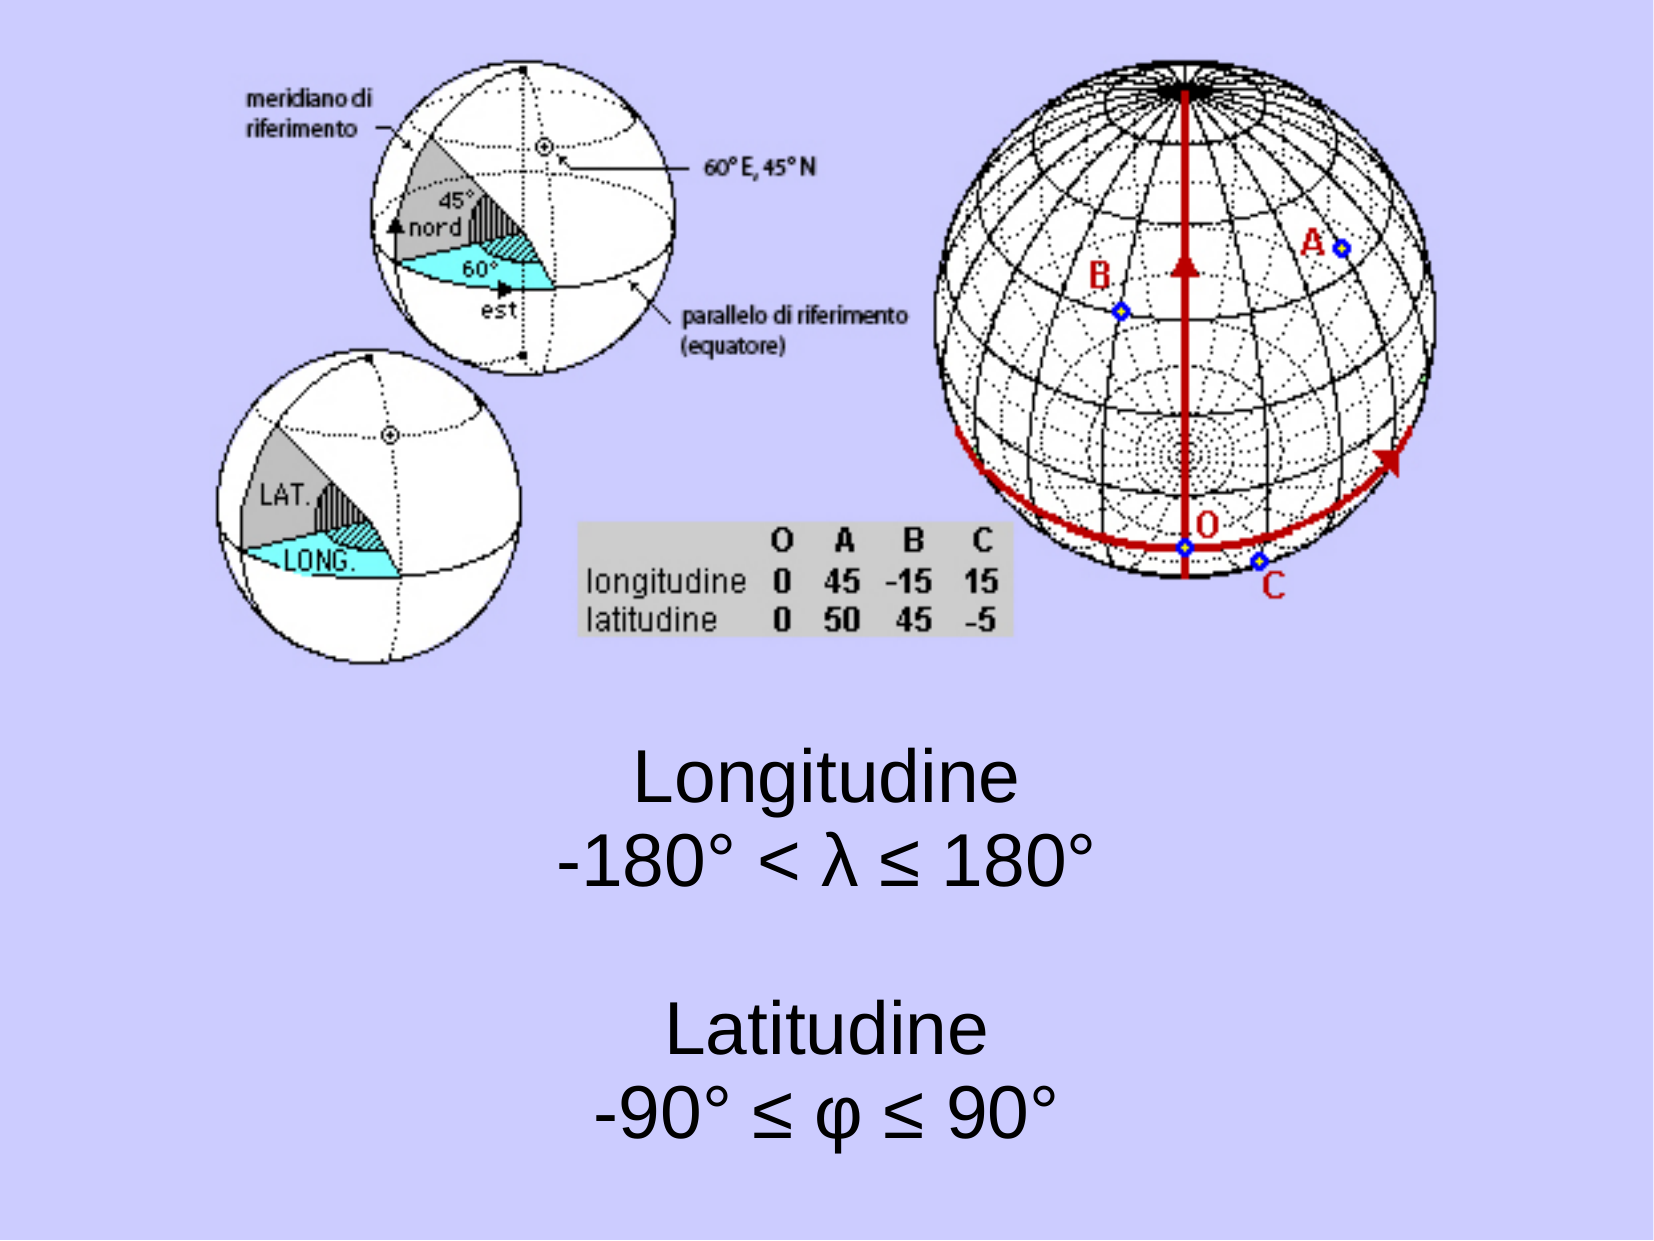

# Longitudine
-180° < λ ≤ 180°
Latitudine
-90° ≤ φ ≤ 90°